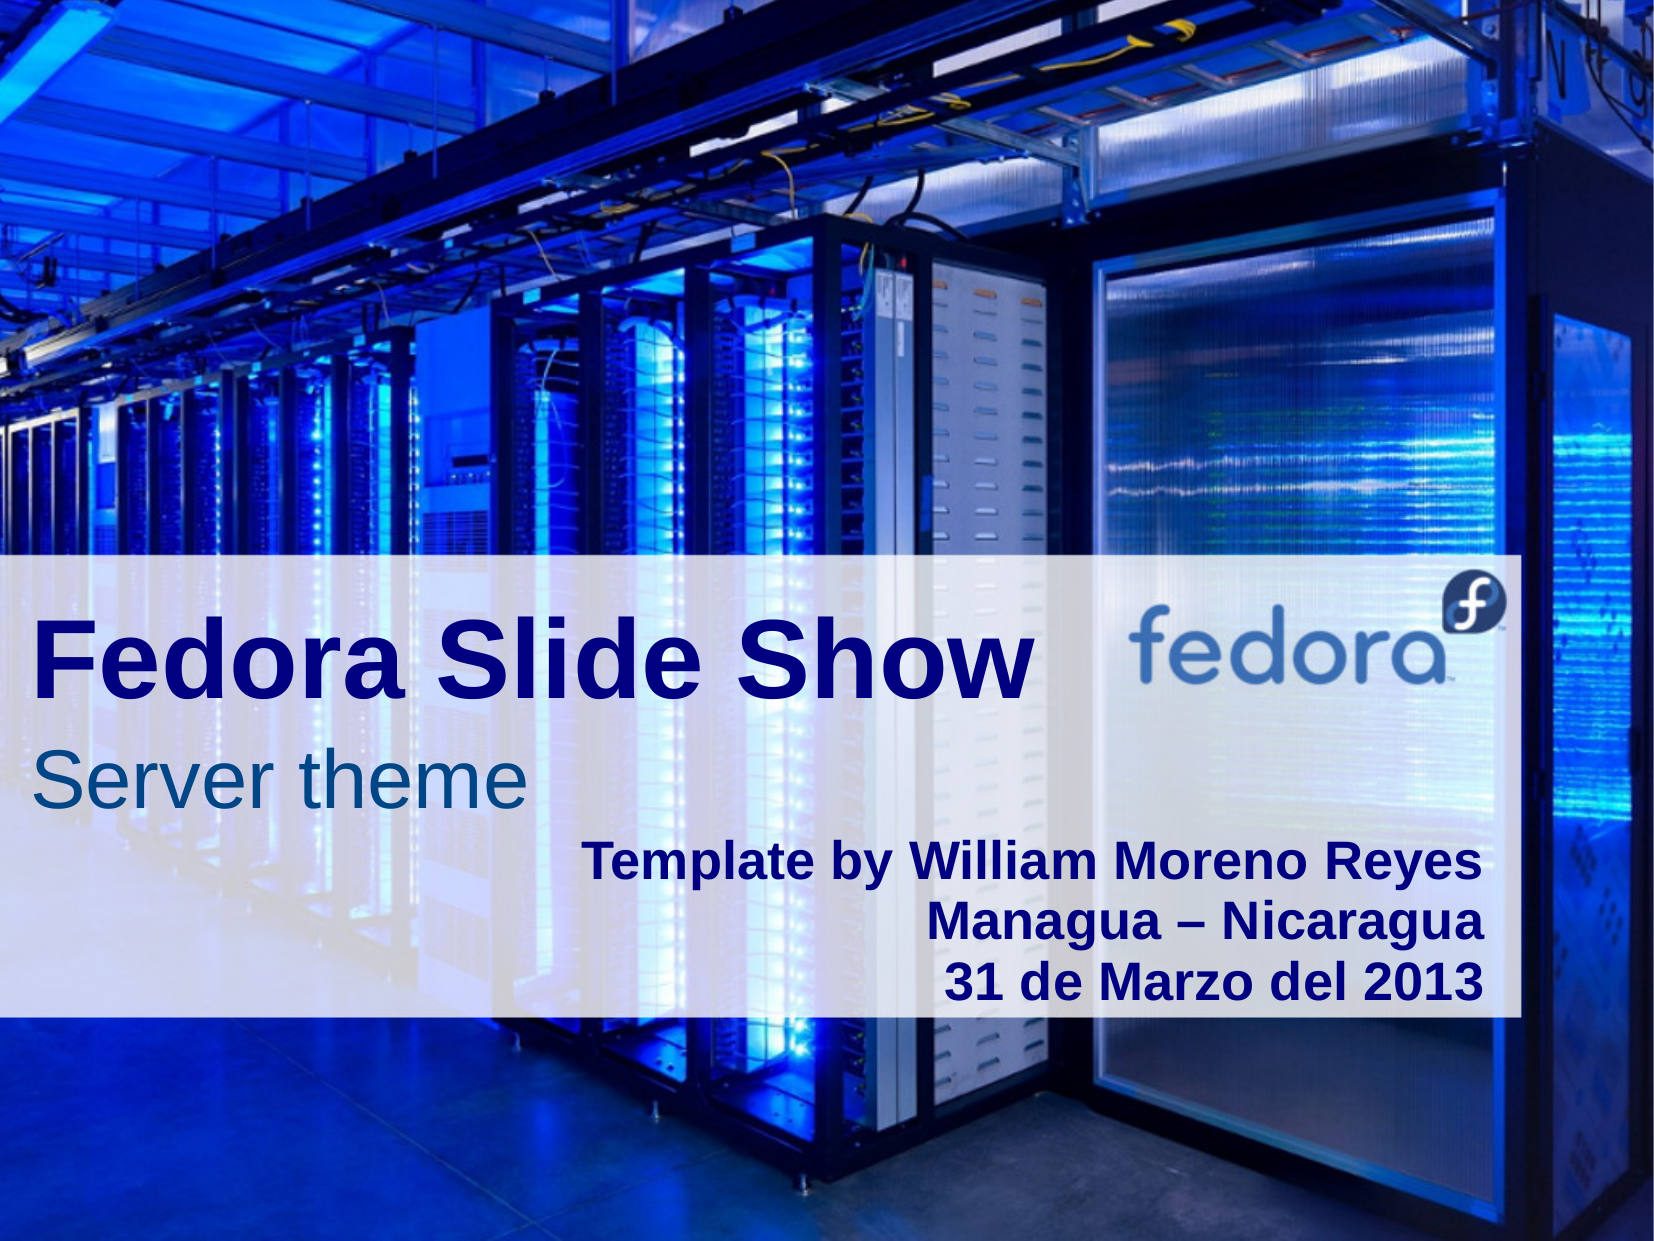

Server theme
# Fedora Slide Show
Template by William Moreno Reyes
Managua – Nicaragua
31 de Marzo del 2013